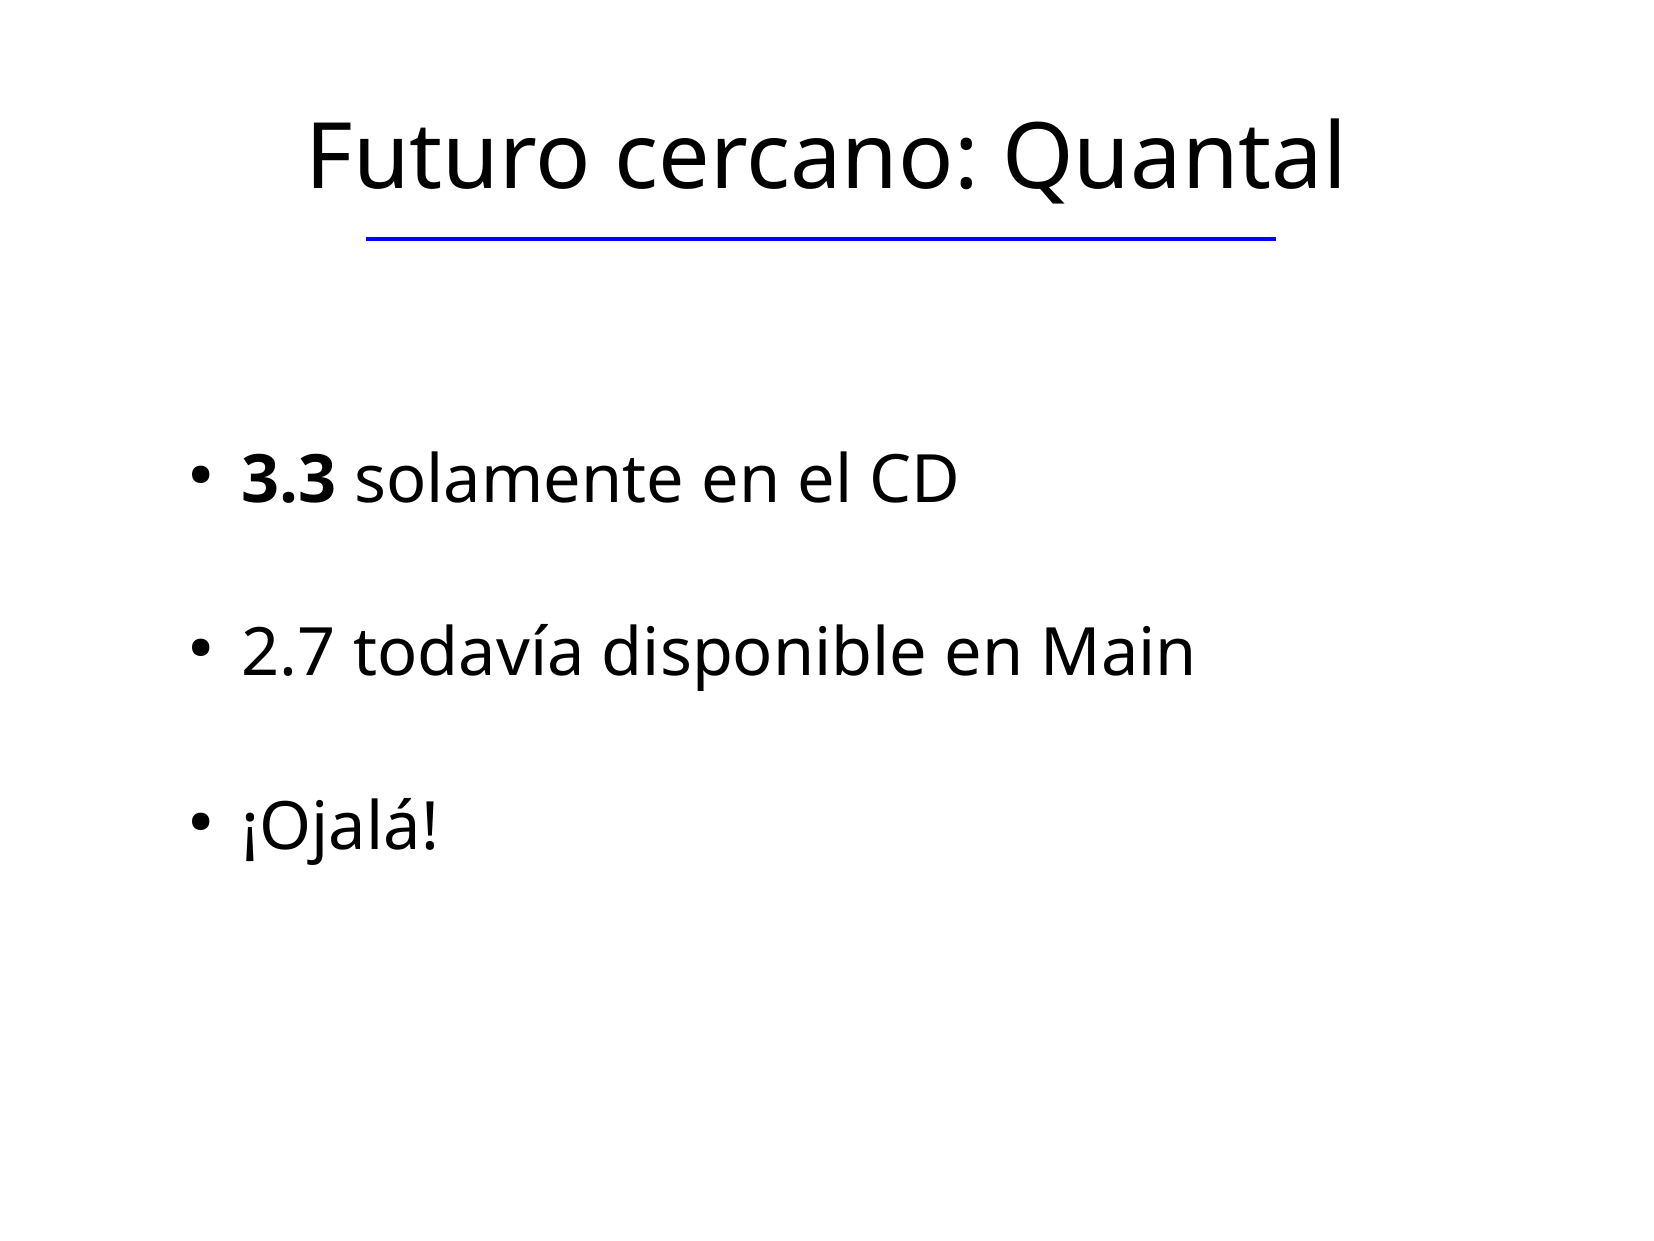

# Futuro cercano: Quantal
 3.3 solamente en el CD
 2.7 todavía disponible en Main
 ¡Ojalá!